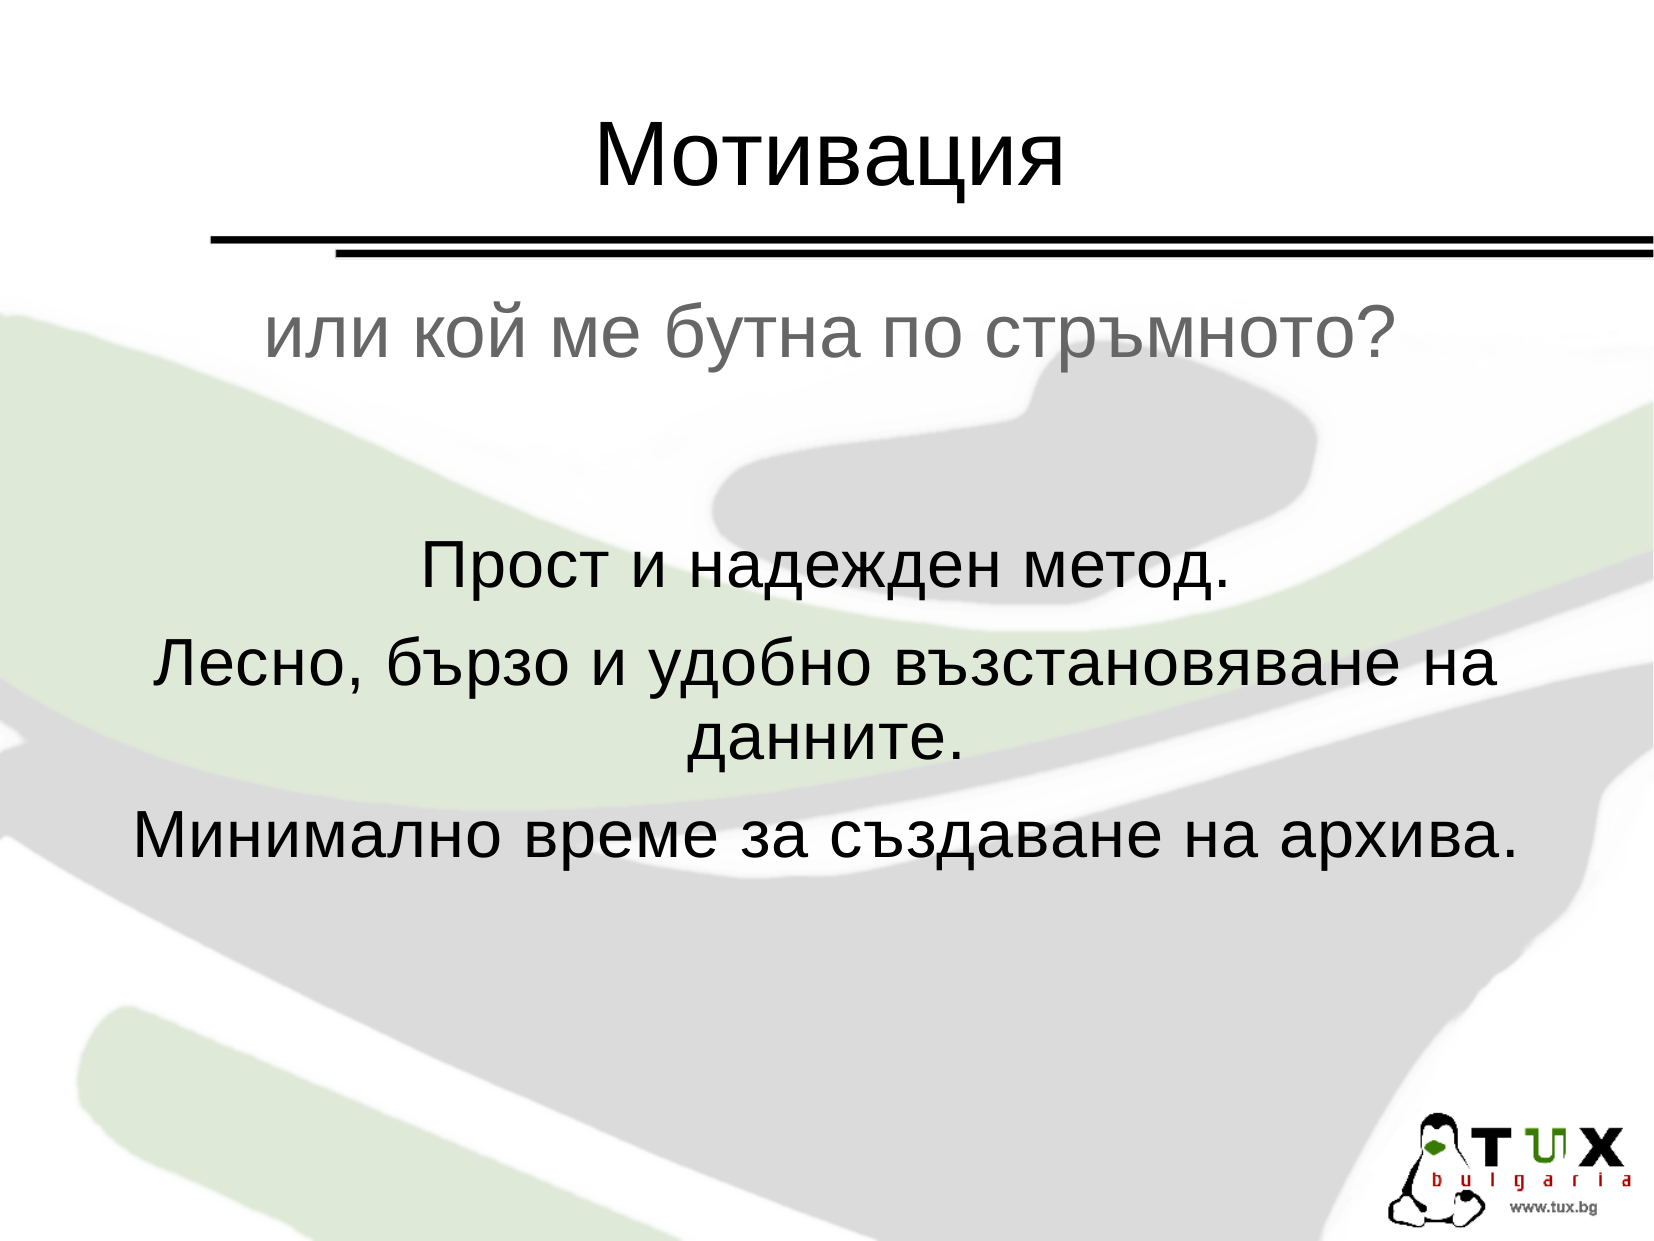

# Мотивация или кой ме бутна по стръмното?
Прост и надежден метод.
Лесно, бързо и удобно възстановяване на данните.
Минимално време за създаване на архива.